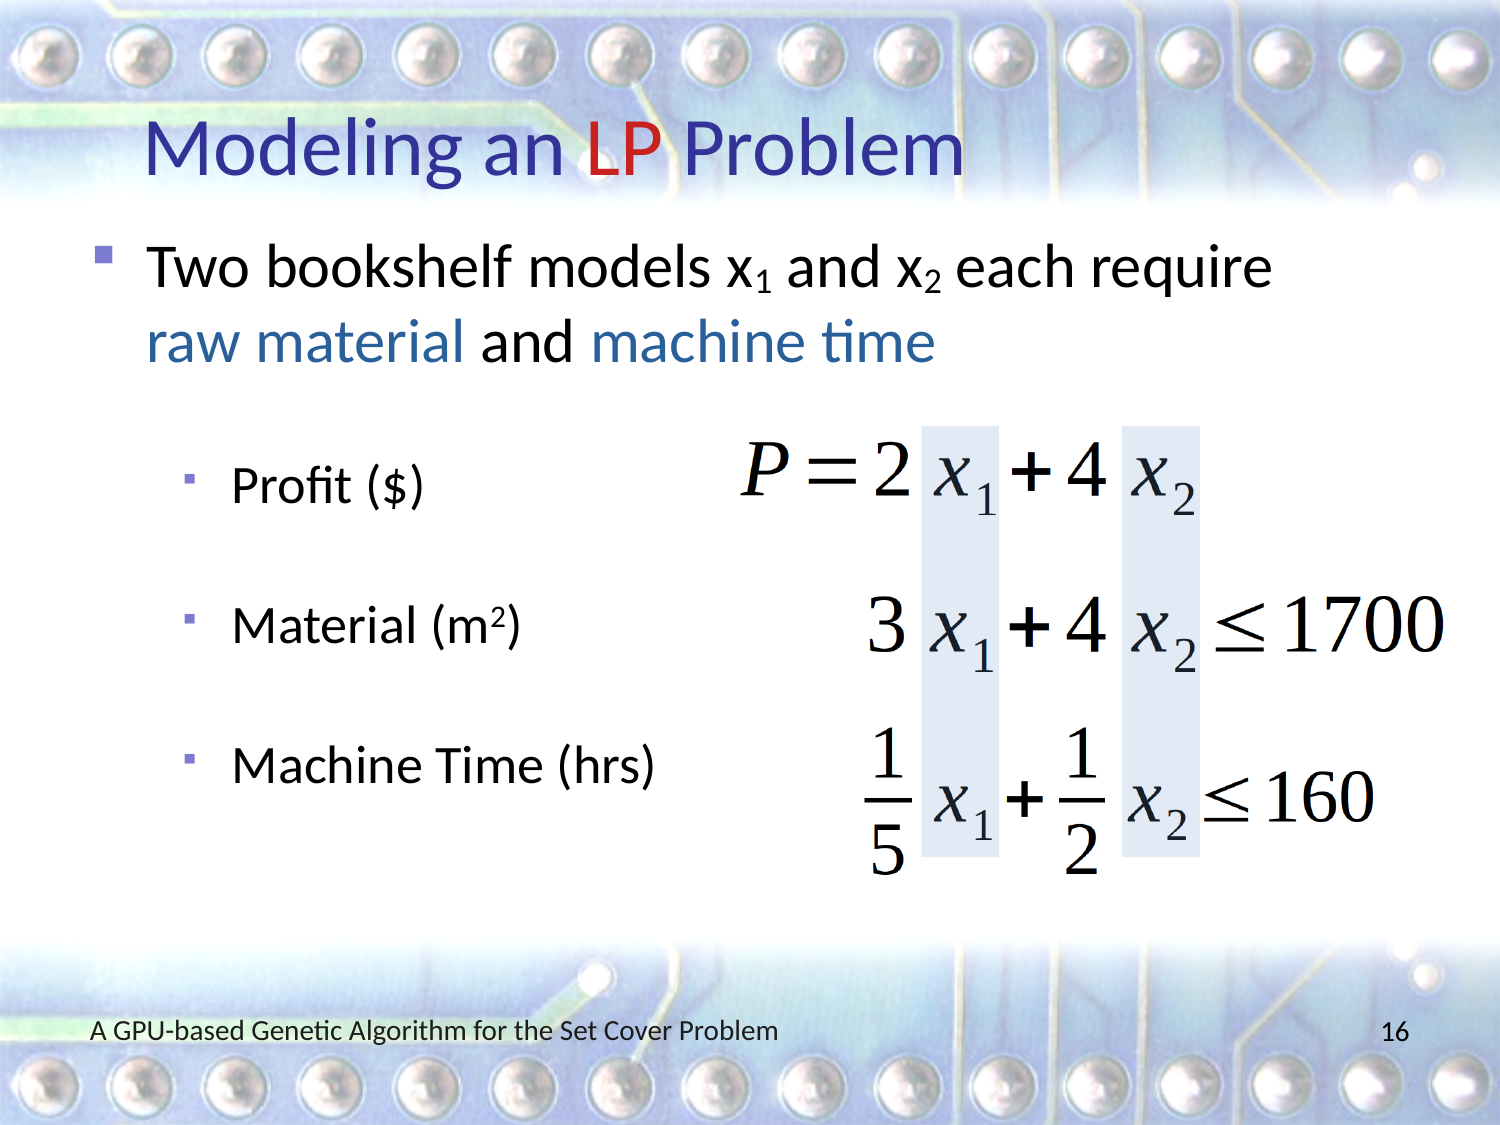

# Modeling an LP Problem
Two bookshelf models x1 and x2 each require
raw material and machine time
Profit ($)
Material (m2)
Machine Time (hrs)
A GPU-based Genetic Algorithm for the Set Cover Problem
16